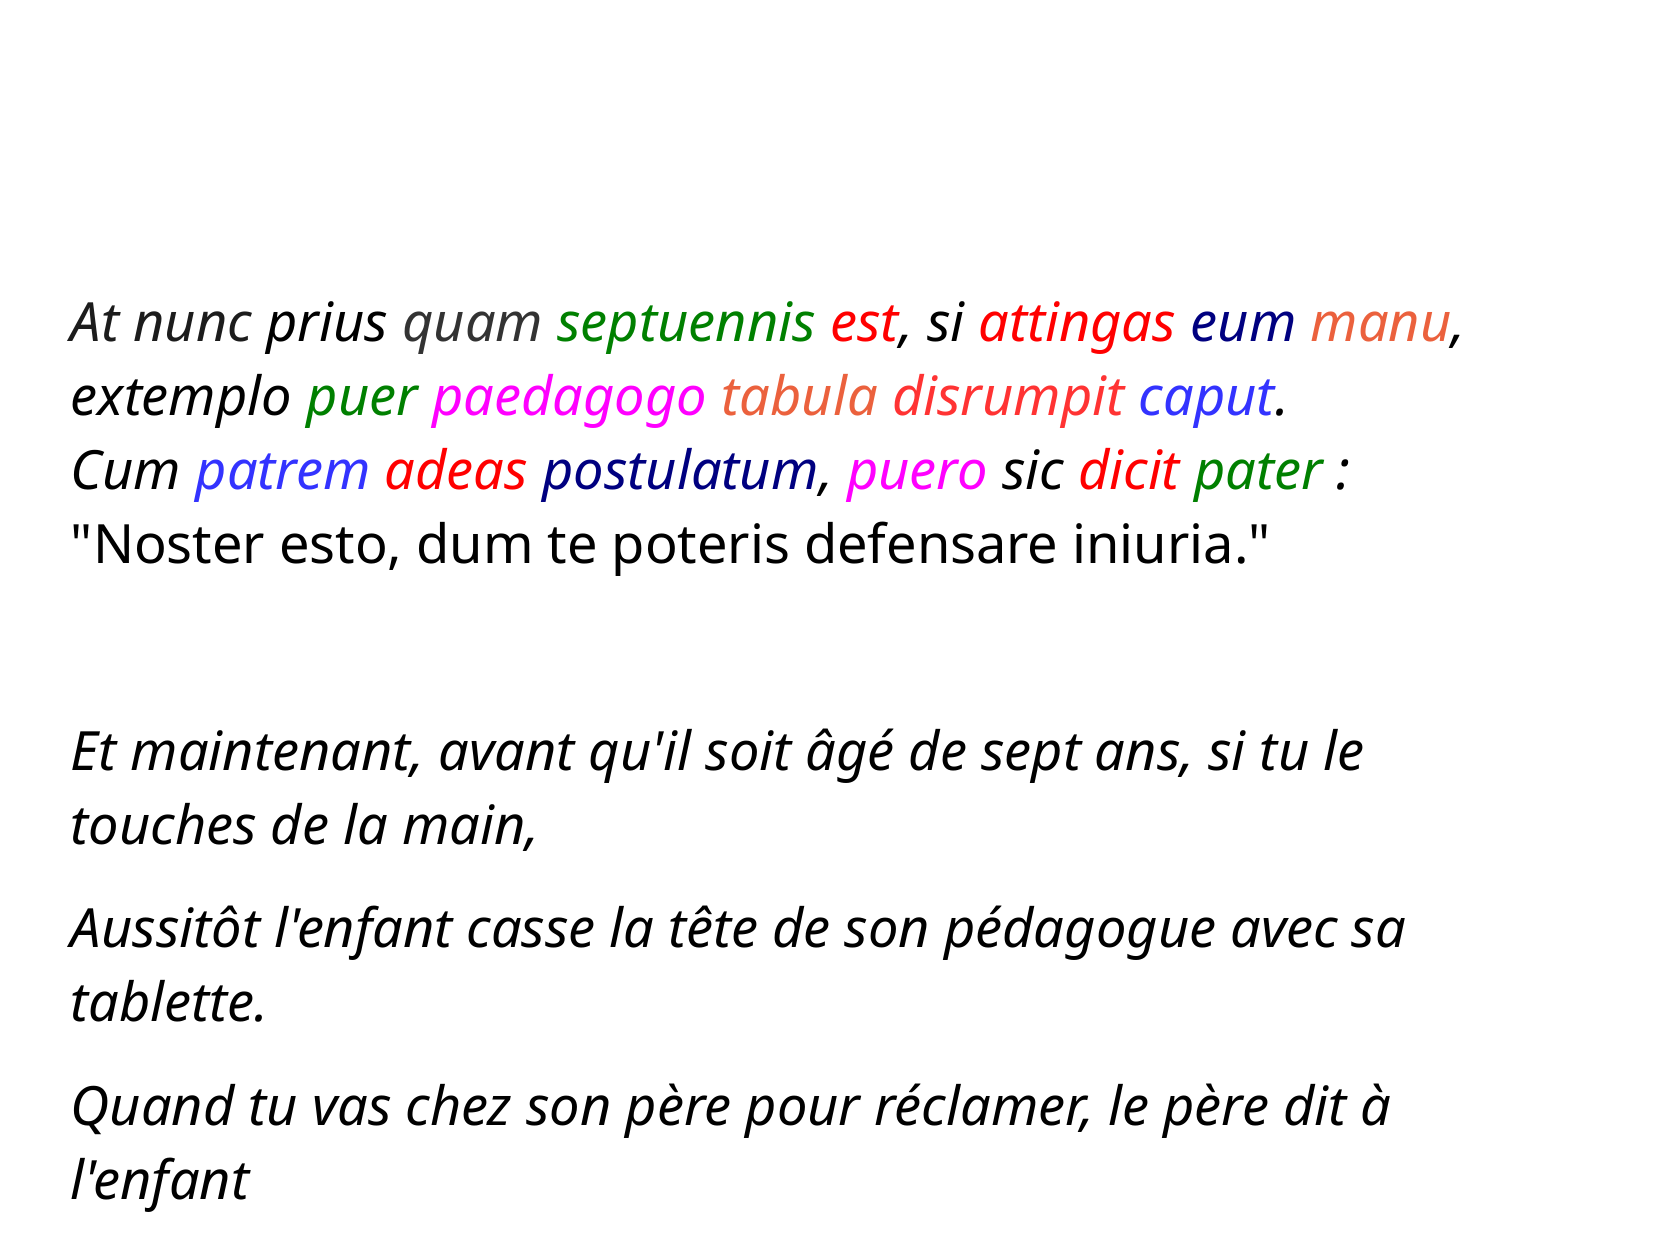

#
At nunc prius quam septuennis est, si attingas eum manu,
extemplo puer paedagogo tabula disrumpit caput.
Cum patrem adeas postulatum, puero sic dicit pater :
"Noster esto, dum te poteris defensare iniuria."
Et maintenant, avant qu'il soit âgé de sept ans, si tu le touches de la main,
Aussitôt l'enfant casse la tête de son pédagogue avec sa tablette.
Quand tu vas chez son père pour réclamer, le père dit à l'enfant